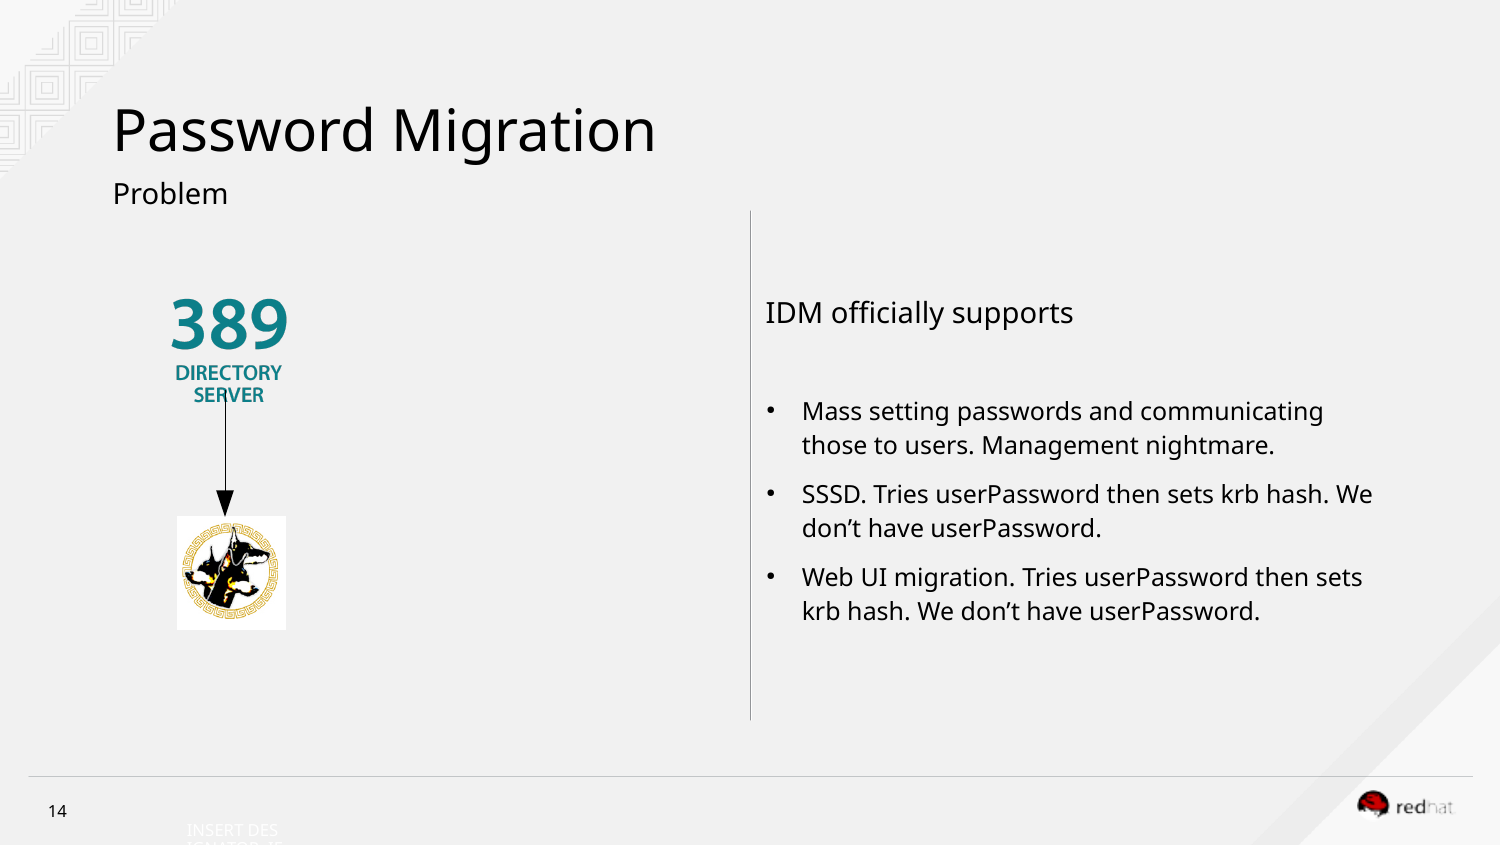

# Password Migration
Problem
IDM officially supports
Mass setting passwords and communicating those to users. Management nightmare.
SSSD. Tries userPassword then sets krb hash. We don’t have userPassword.
Web UI migration. Tries userPassword then sets krb hash. We don’t have userPassword.
14